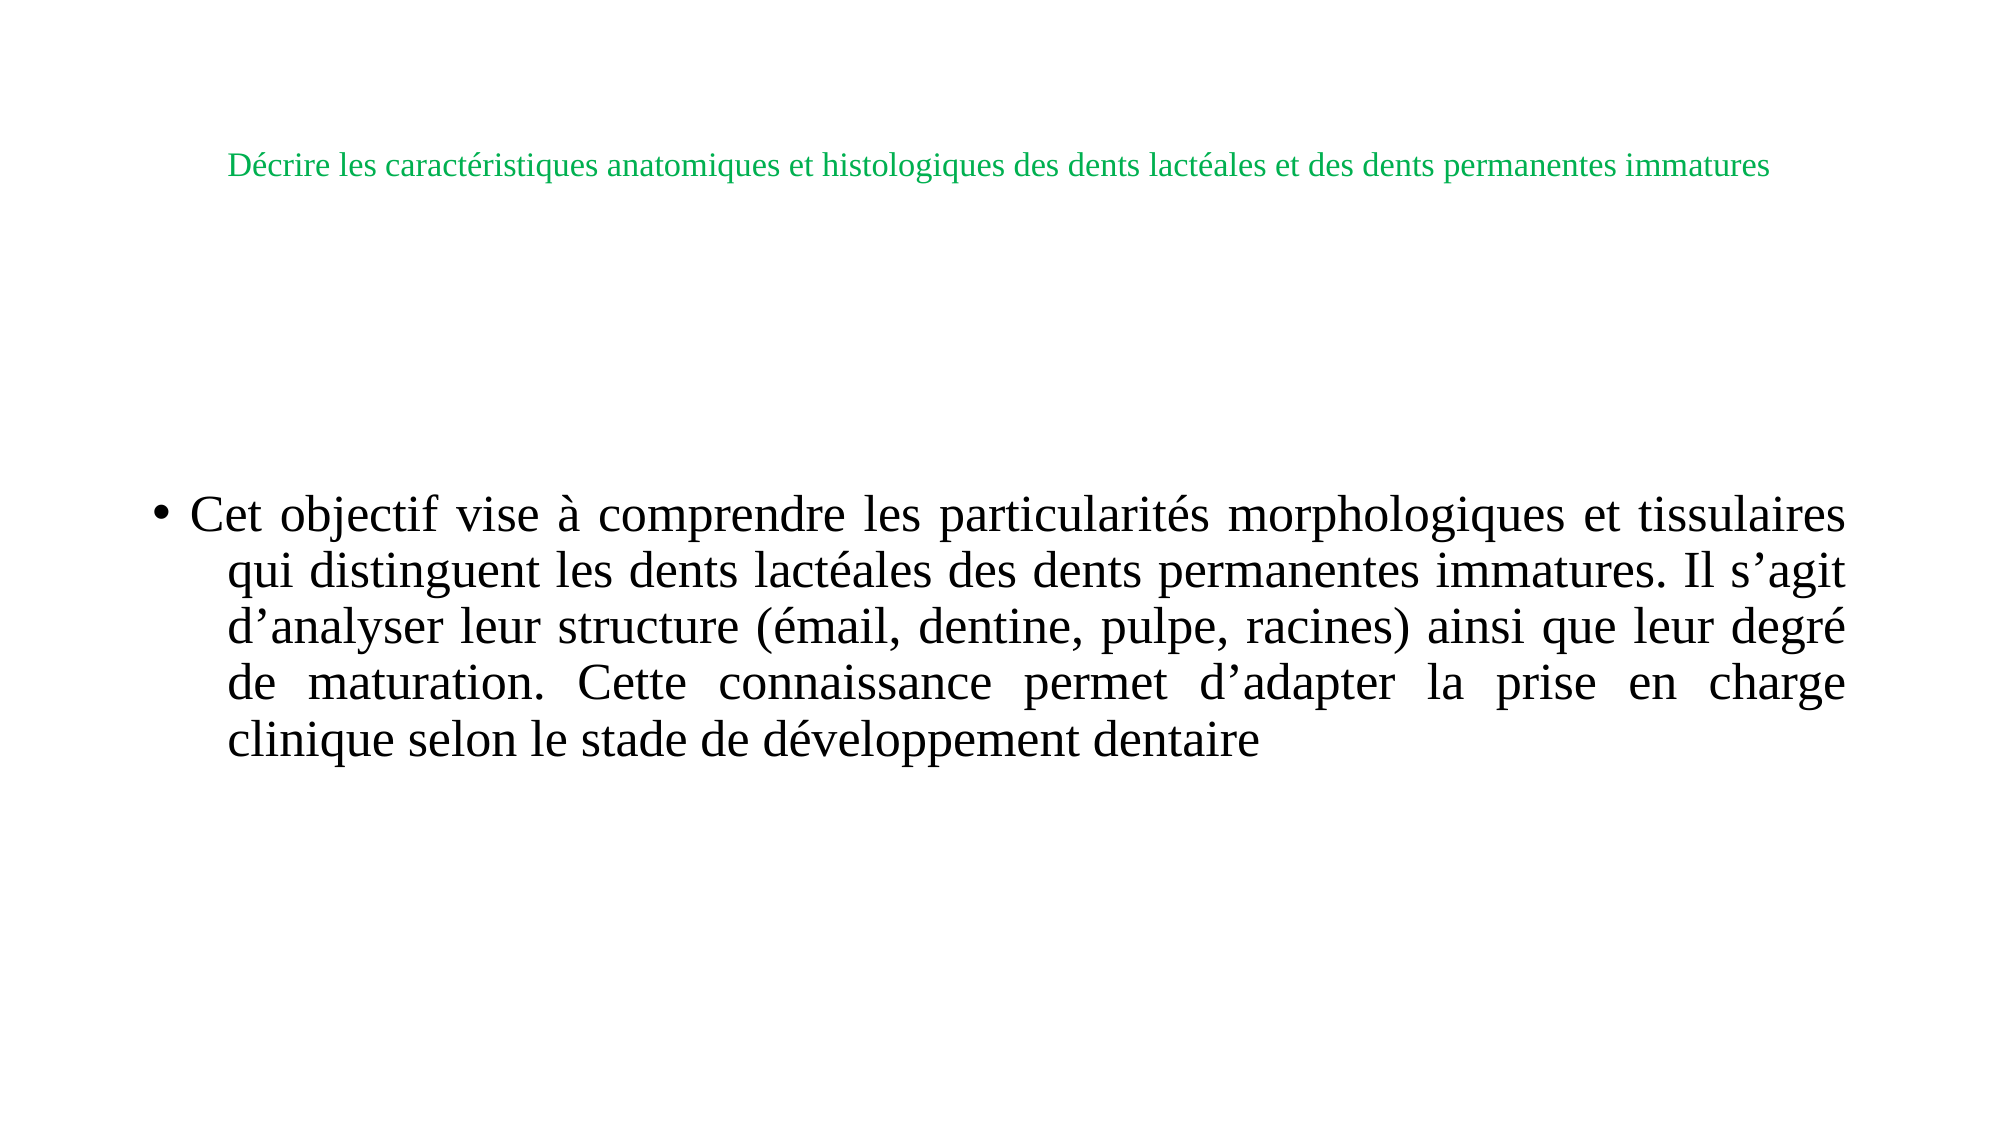

# Décrire les caractéristiques anatomiques et histologiques des dents lactéales et des dents permanentes immatures
Cet objectif vise à comprendre les particularités morphologiques et tissulaires qui distinguent les dents lactéales des dents permanentes immatures. Il s’agit d’analyser leur structure (émail, dentine, pulpe, racines) ainsi que leur degré de maturation. Cette connaissance permet d’adapter la prise en charge clinique selon le stade de développement dentaire